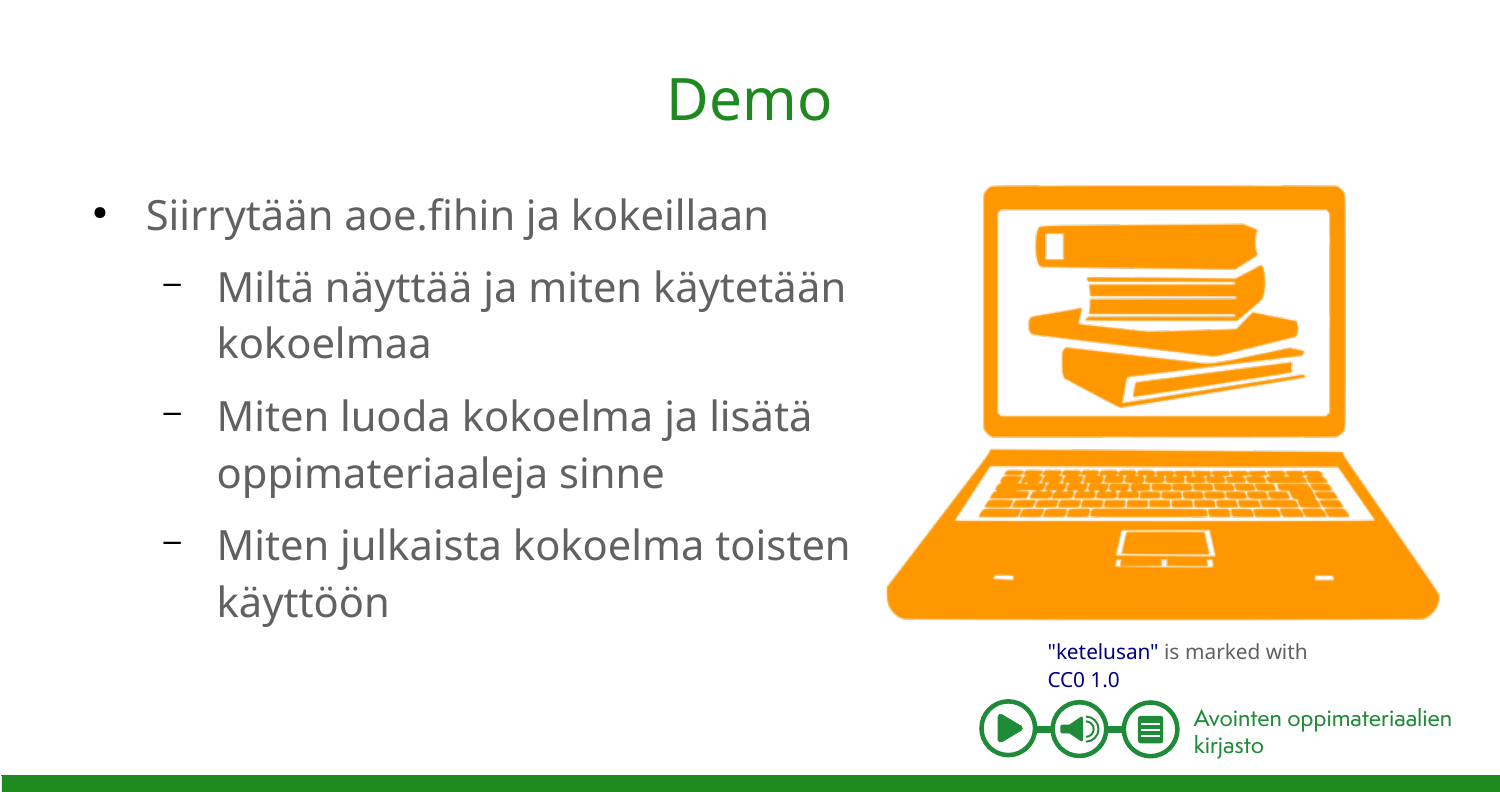

# Demo
Siirrytään aoe.fihin ja kokeillaan
Miltä näyttää ja miten käytetään kokoelmaa
Miten luoda kokoelma ja lisätä oppimateriaaleja sinne
Miten julkaista kokoelma toisten käyttöön
"ketelusan" is marked with CC0 1.0